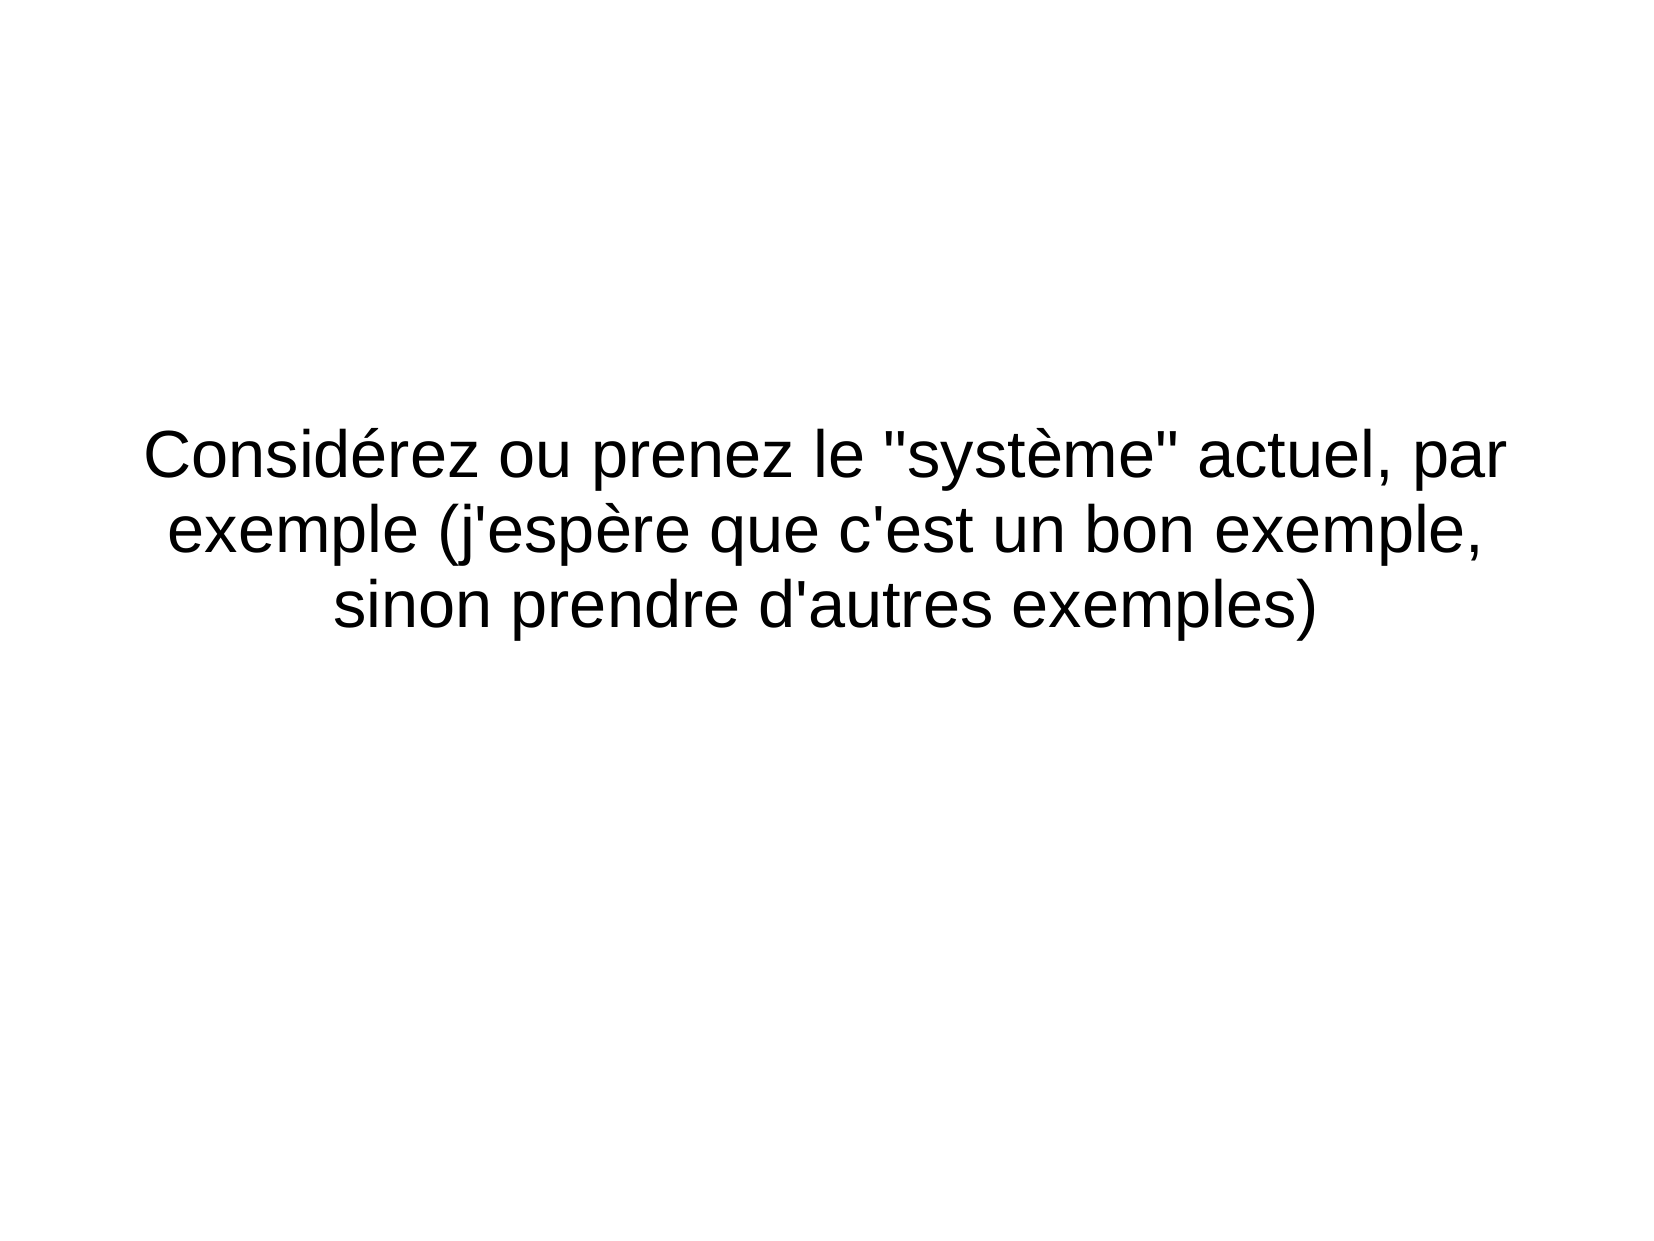

# Considérez ou prenez le "système" actuel, par exemple (j'espère que c'est un bon exemple, sinon prendre d'autres exemples)